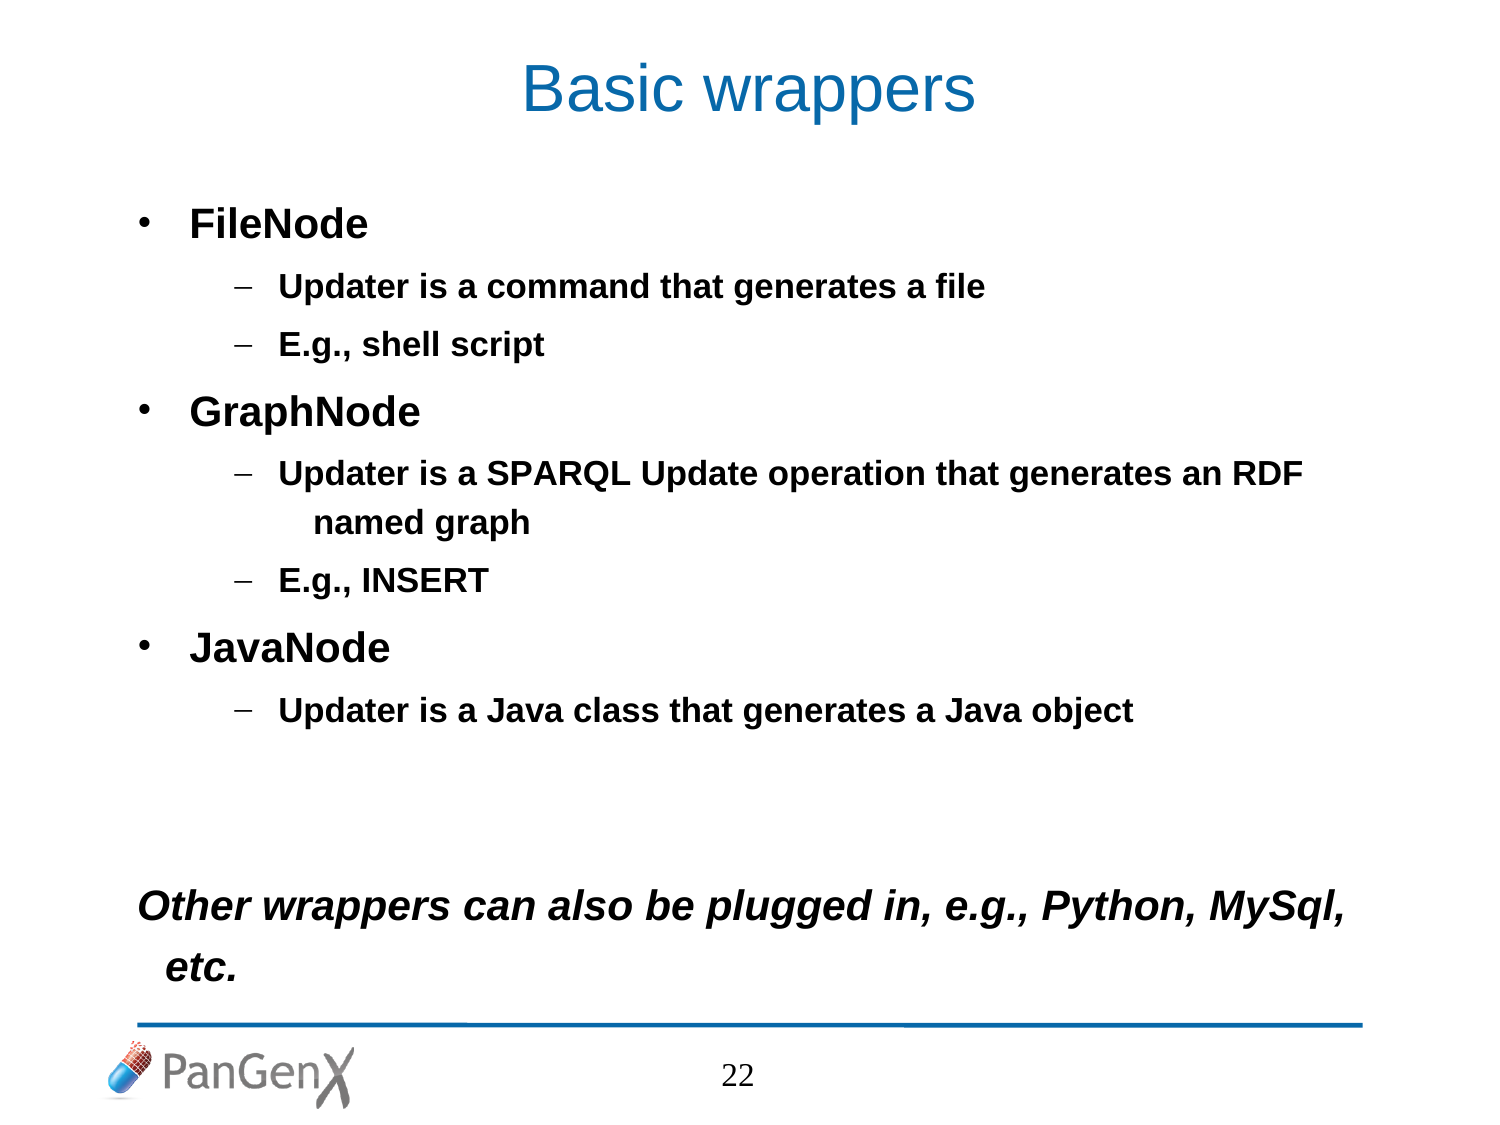

# Basic wrappers
FileNode
Updater is a command that generates a file
E.g., shell script
GraphNode
Updater is a SPARQL Update operation that generates an RDF named graph
E.g., INSERT
JavaNode
Updater is a Java class that generates a Java object
Other wrappers can also be plugged in, e.g., Python, MySql, etc.
22